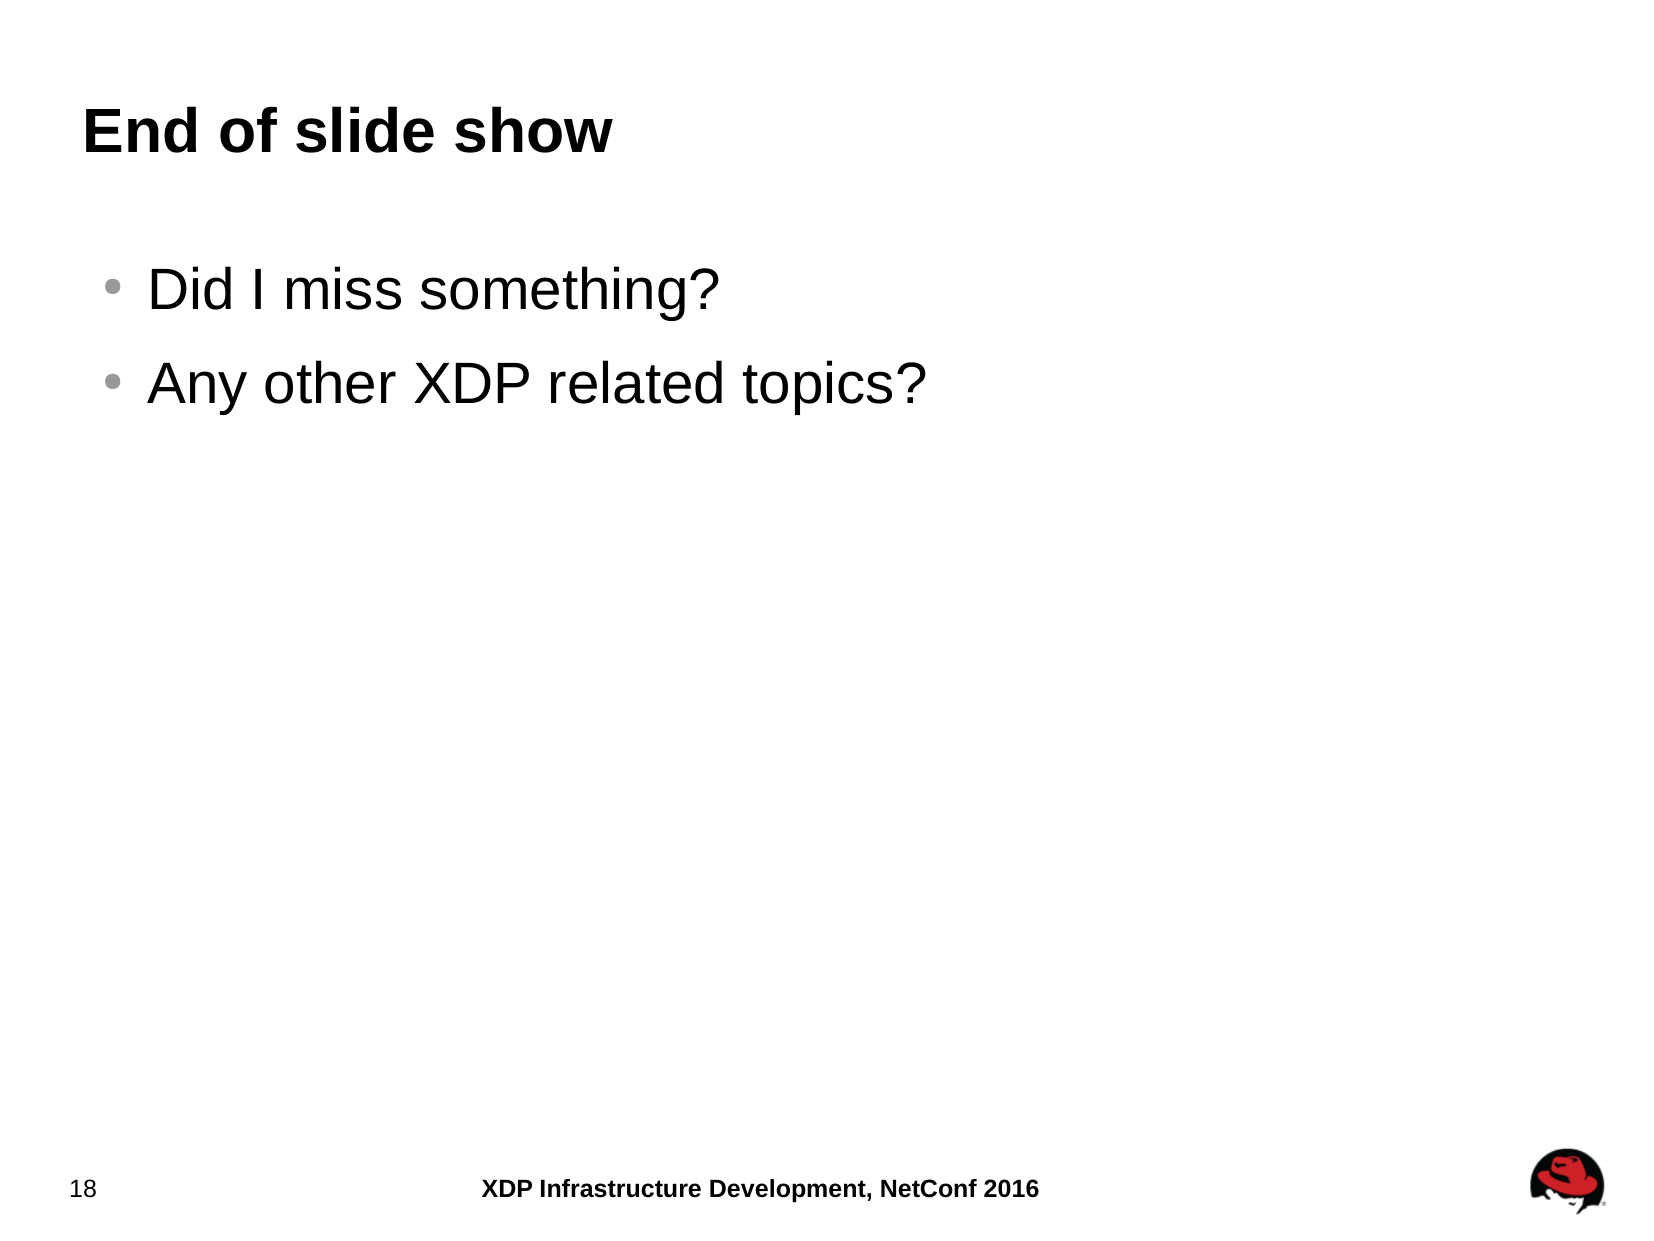

# End of slide show
Did I miss something?
Any other XDP related topics?